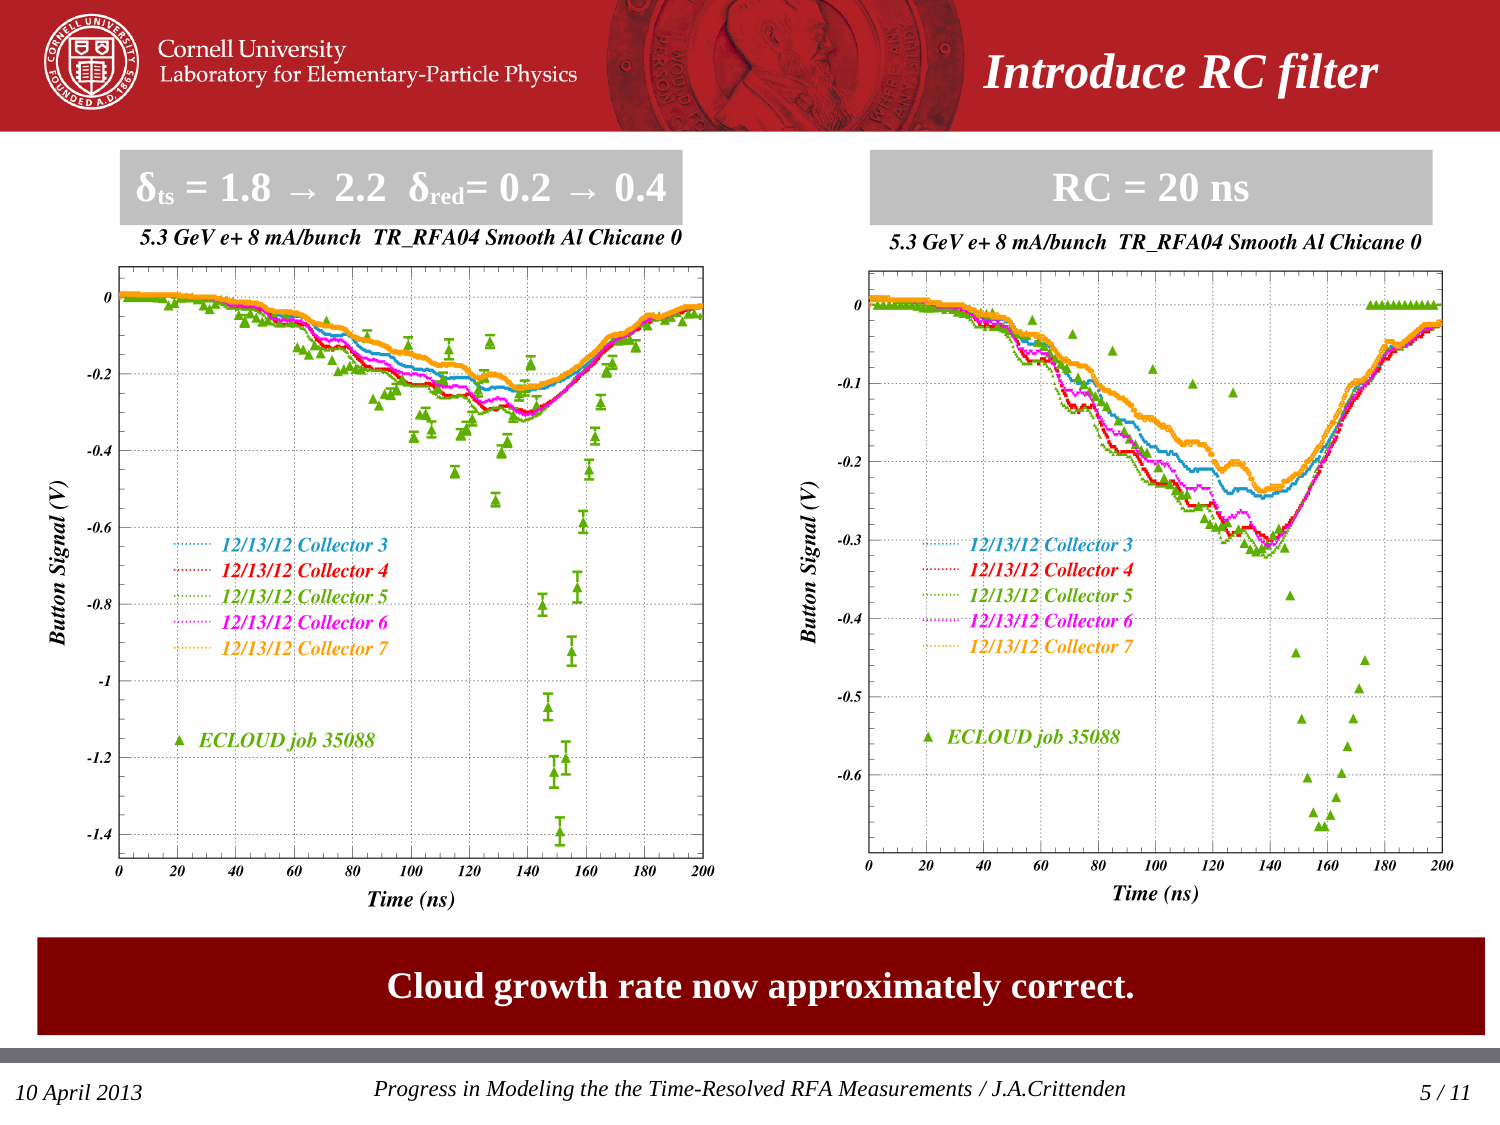

# Introduce RC filter
δts = 1.8 → 2.2 δred= 0.2 → 0.4
RC = 20 ns
Cloud growth rate now approximately correct.